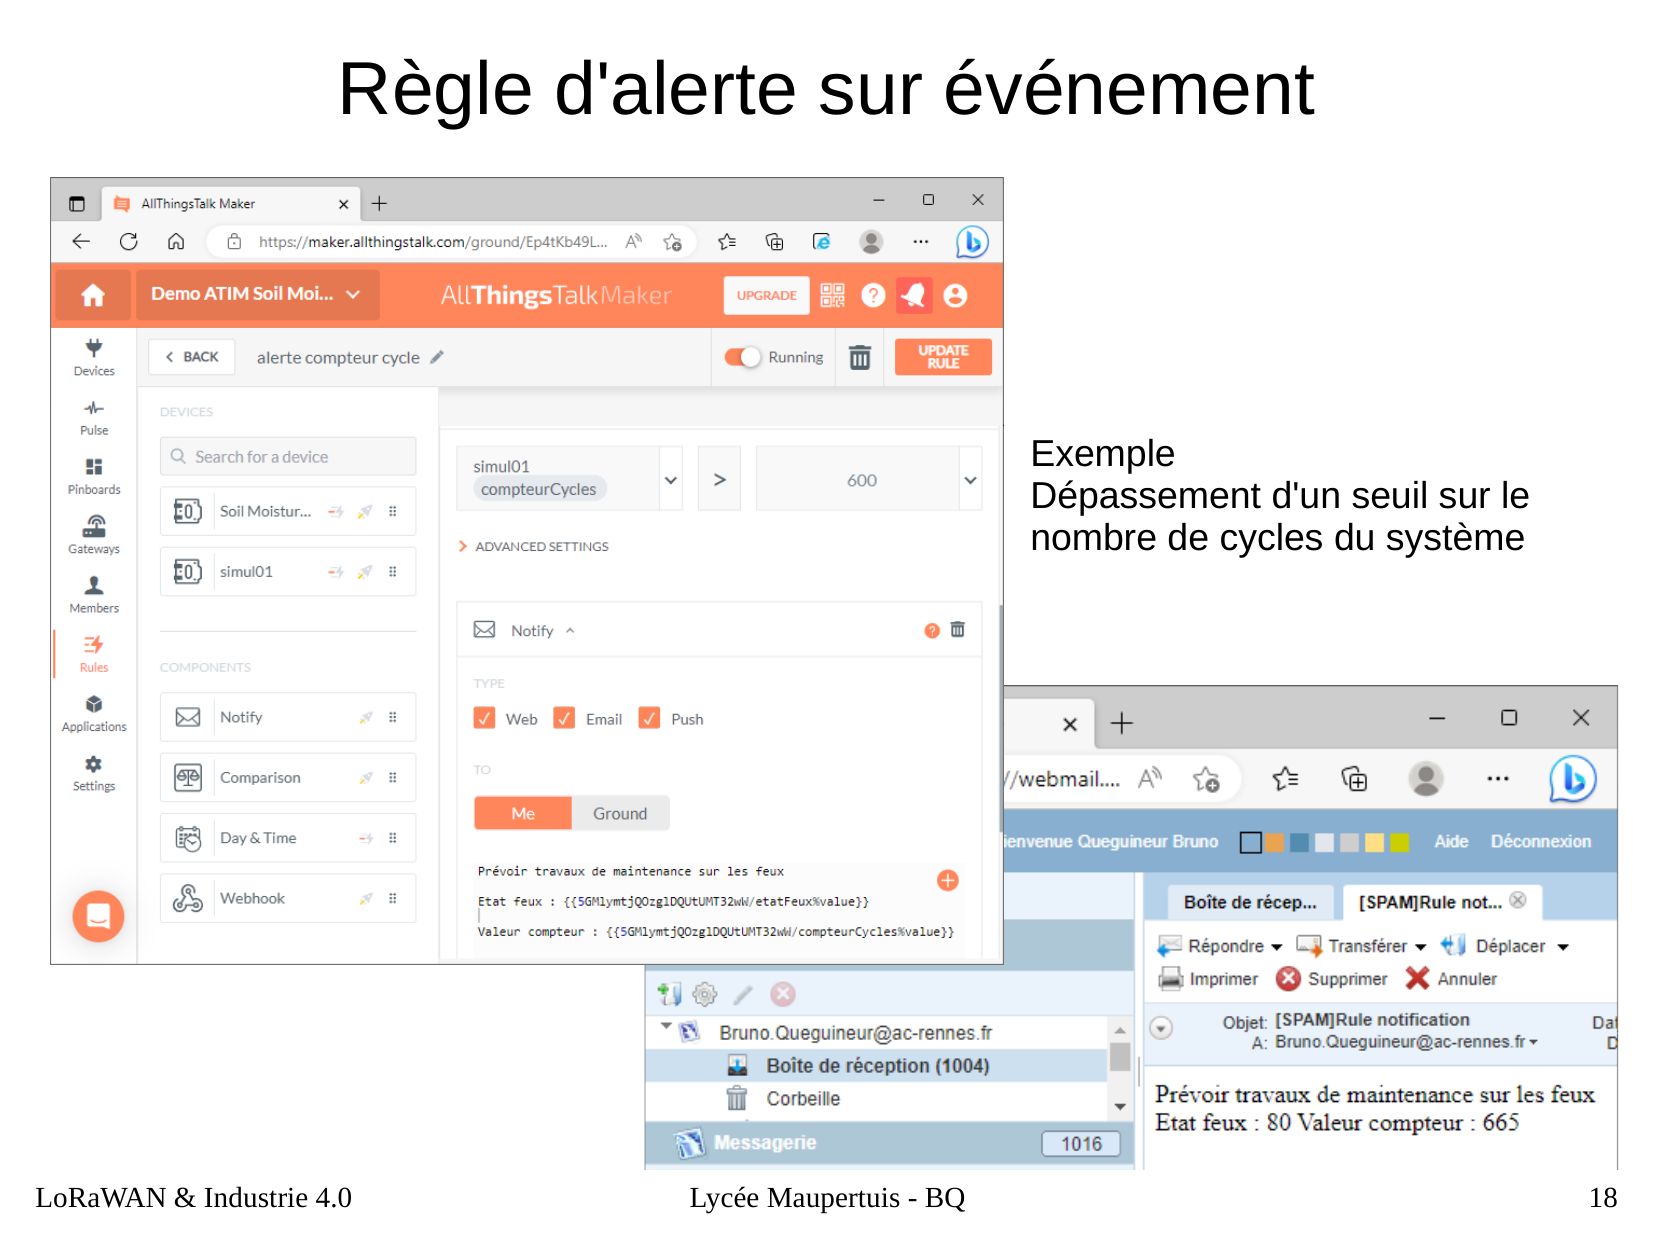

# Règle d'alerte sur événement
Exemple
Dépassement d'un seuil sur le nombre de cycles du système
LoRaWAN & Industrie 4.0
Lycée Maupertuis - BQ
18